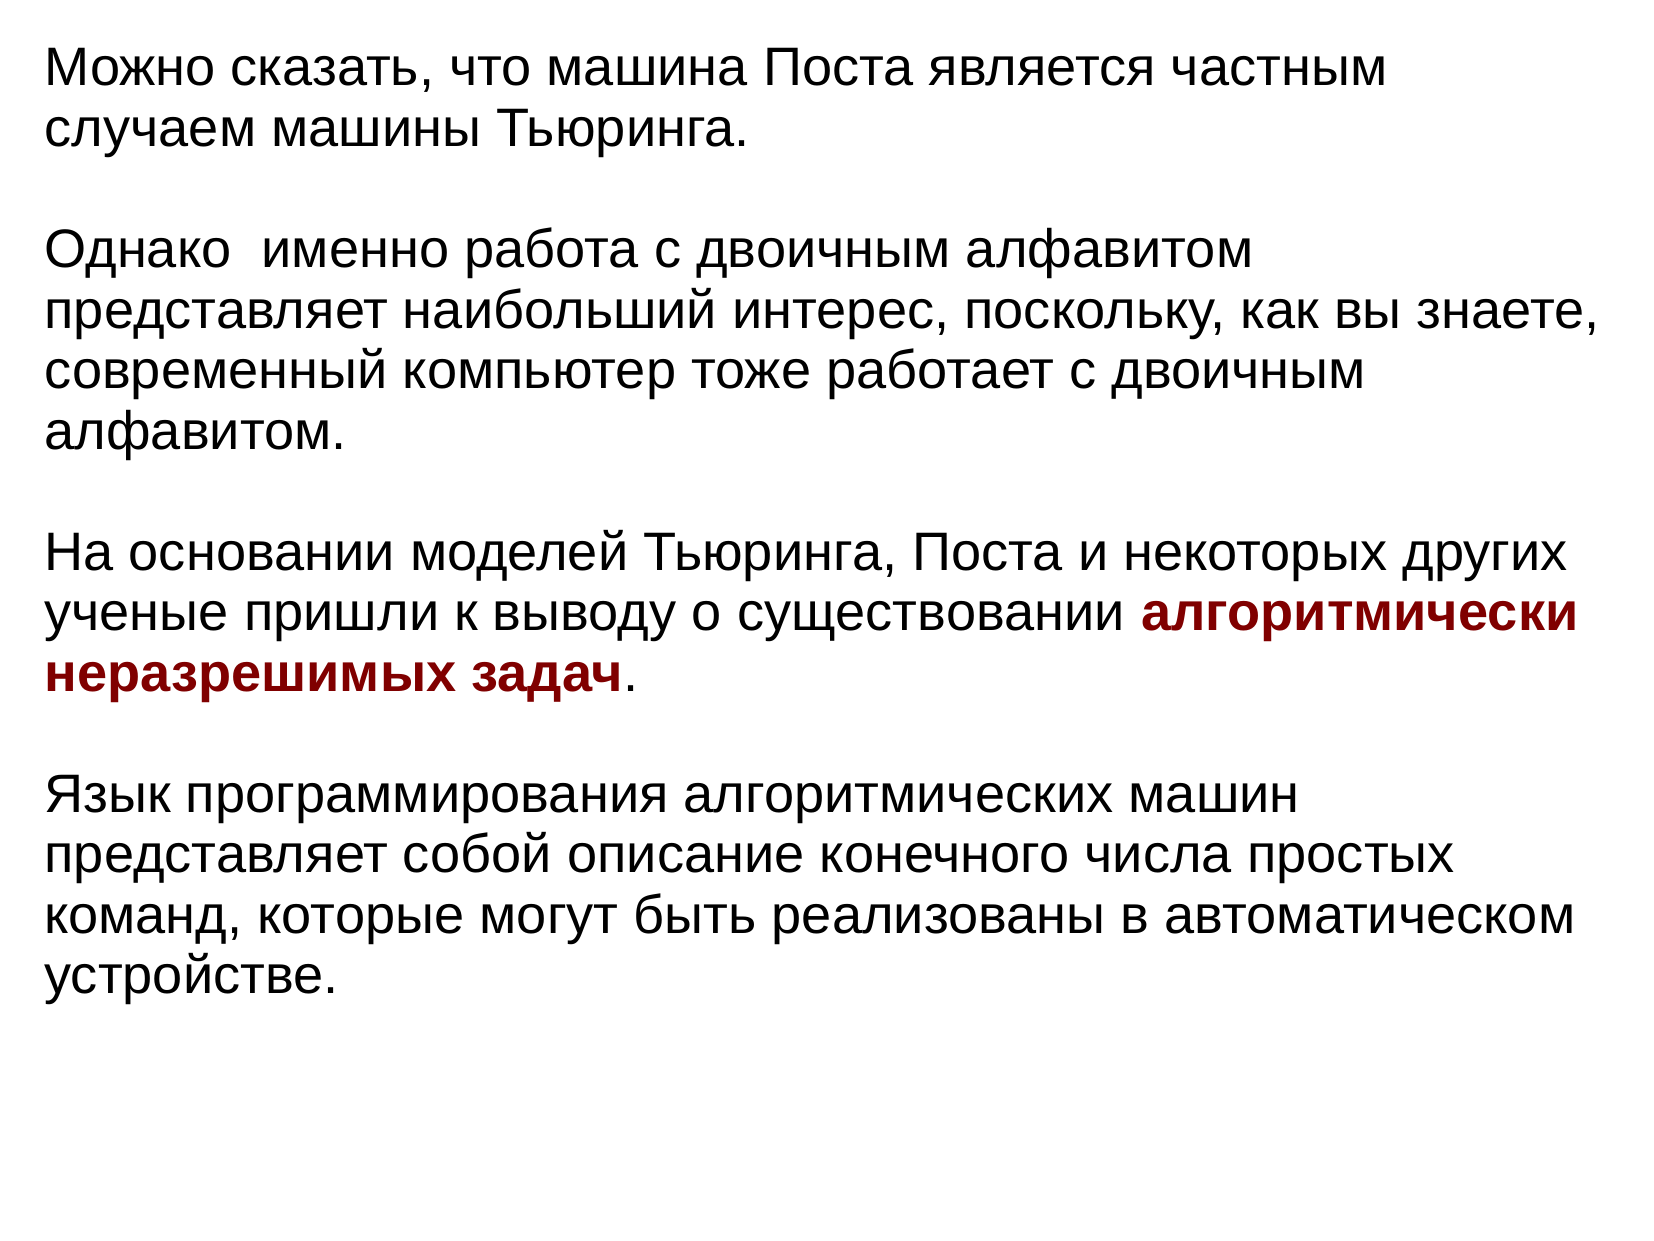

Можно сказать, что машина Поста является частным случаем машины Тьюринга.
Однако именно работа с двоичным алфавитом представляет наибольший интерес, поскольку, как вы знаете, современный компьютер тоже работает с двоичным алфавитом.
На основании моделей Тьюринга, Поста и некоторых других ученые пришли к выводу о существовании алгоритмически неразрешимых задач.
Язык программирования алгоритмических машин представляет собой описание конечного числа простых команд, которые могут быть реализованы в автоматическом устройстве.